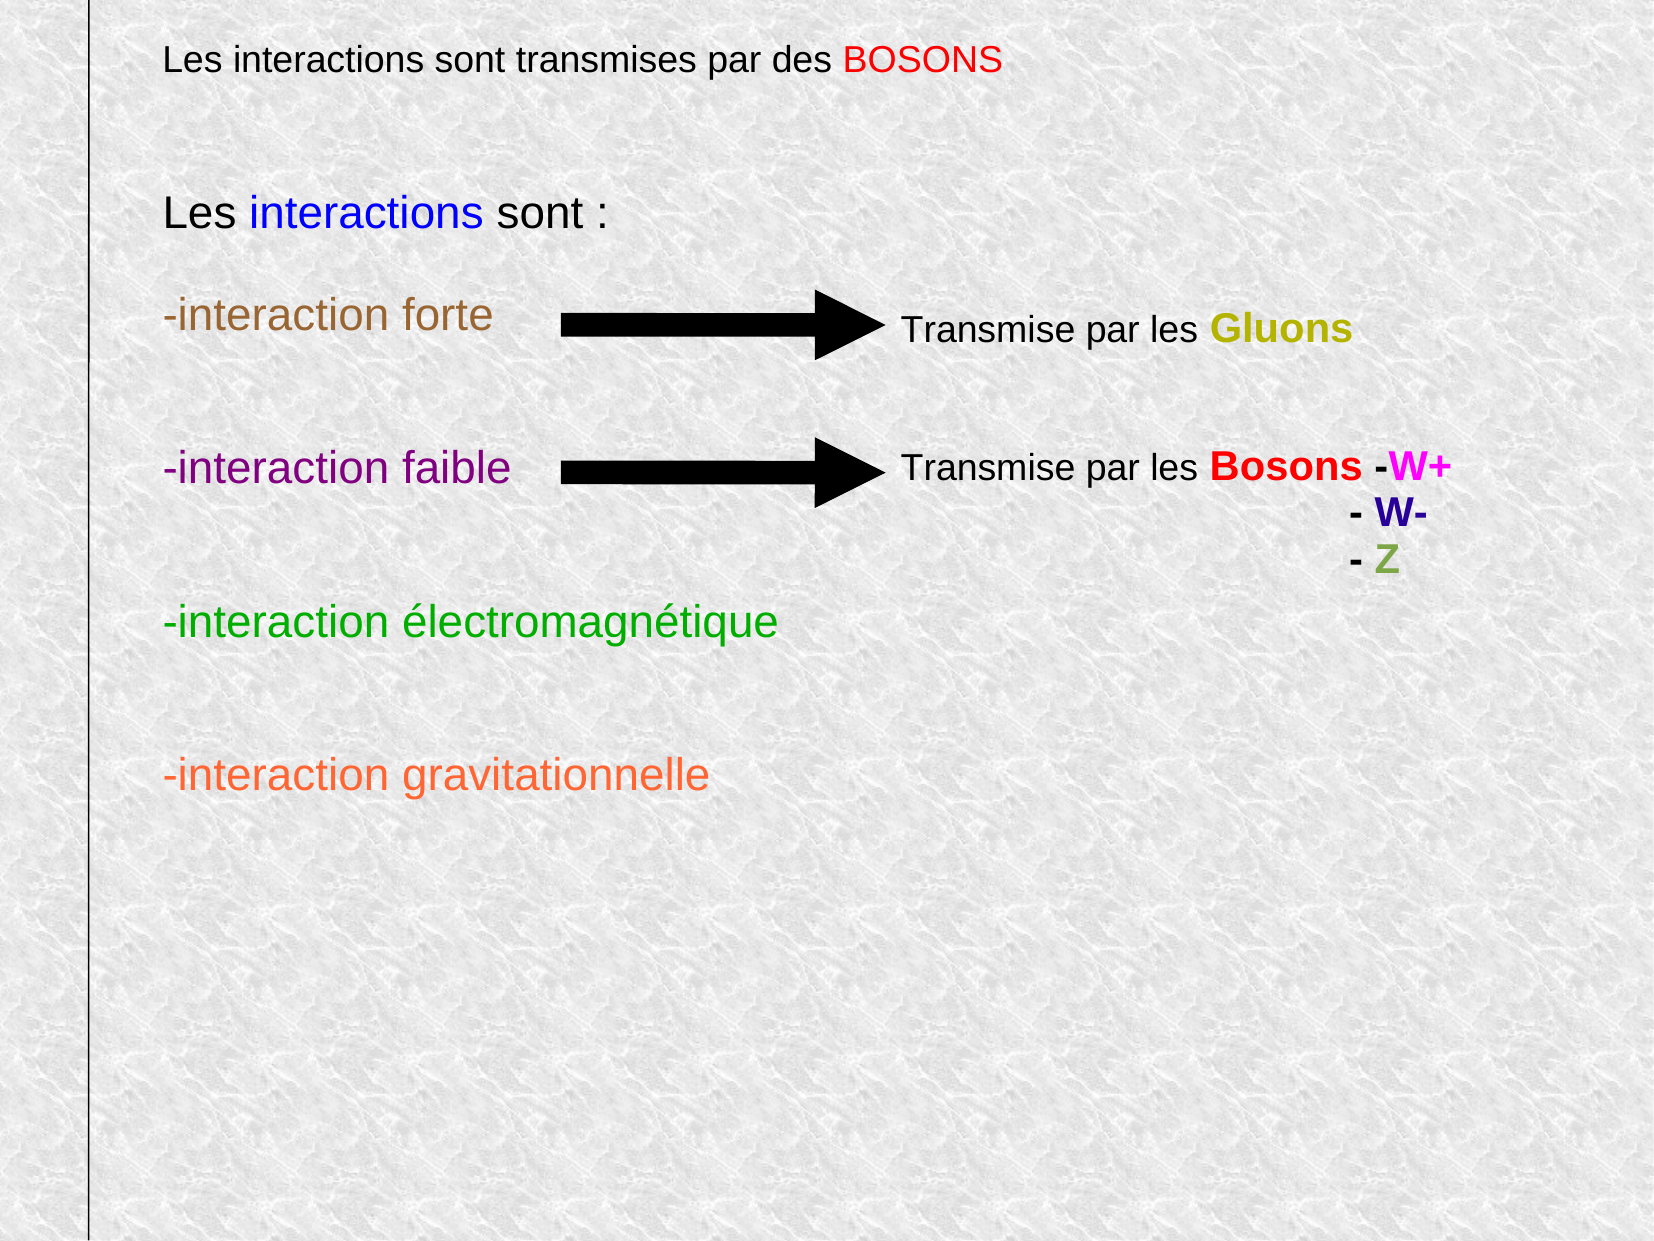

Les interactions sont transmises par des BOSONS
Les interactions sont :
-interaction forte
-interaction faible
-interaction électromagnétique
-interaction gravitationnelle
Transmise par les Gluons
Transmise par les Bosons -W+
 - W-
 - Z